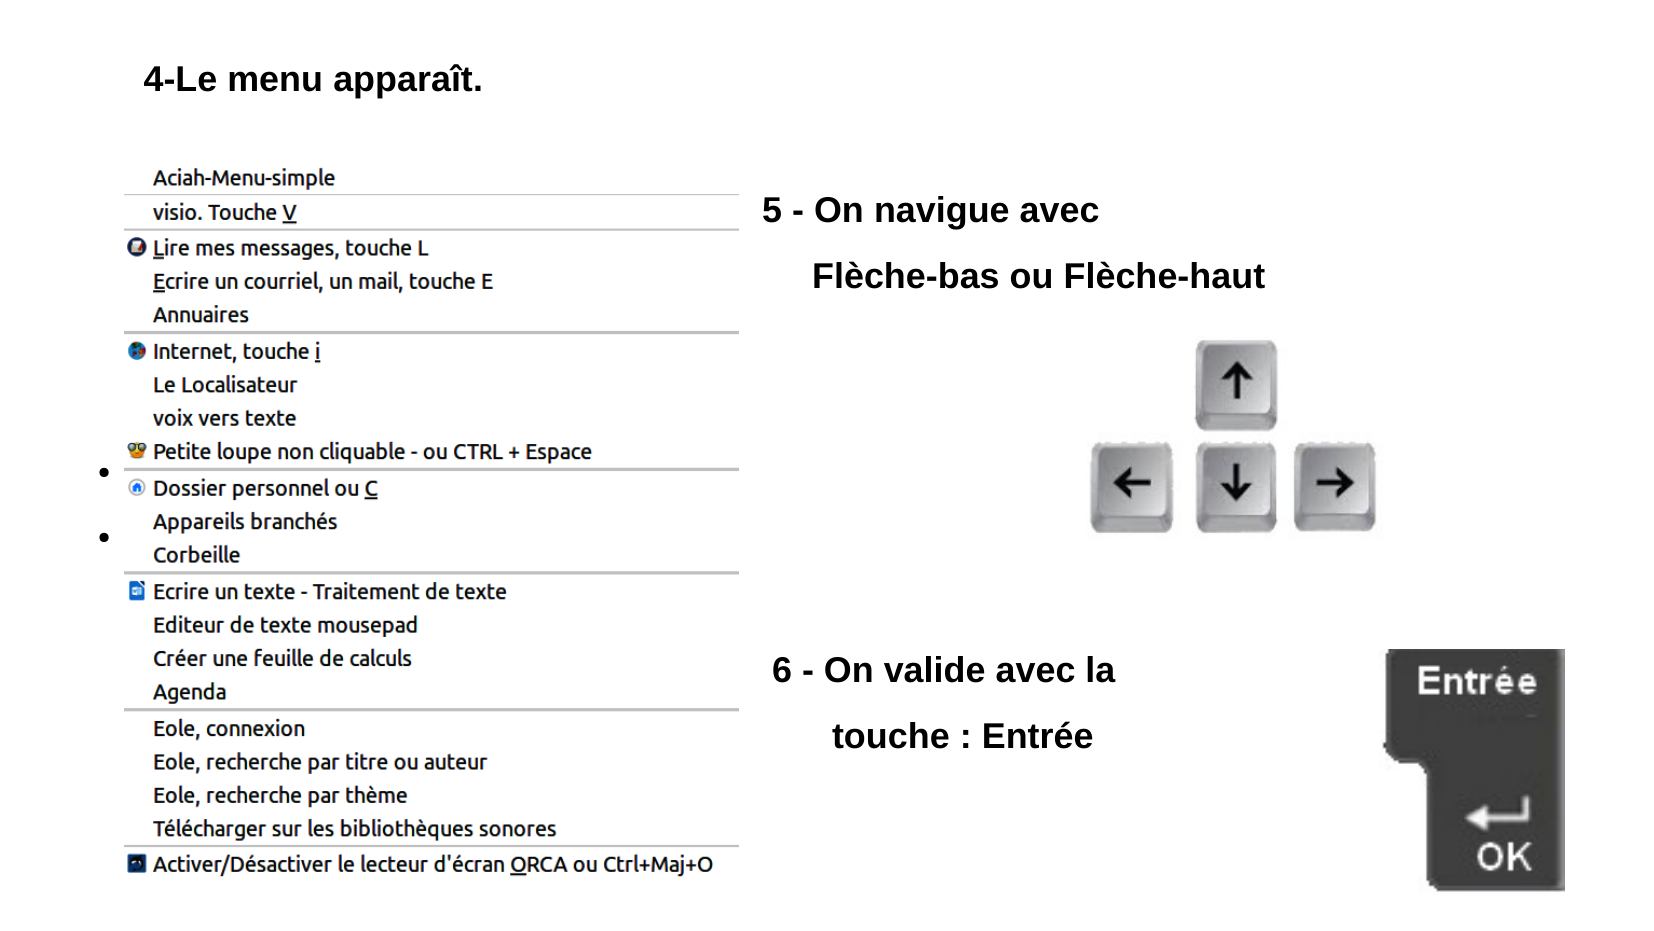

# 4-Le menu apparaît.
 5 - On navigue avec
 Flèche-bas ou Flèche-haut
 6 - On valide avec la
 touche : Entrée